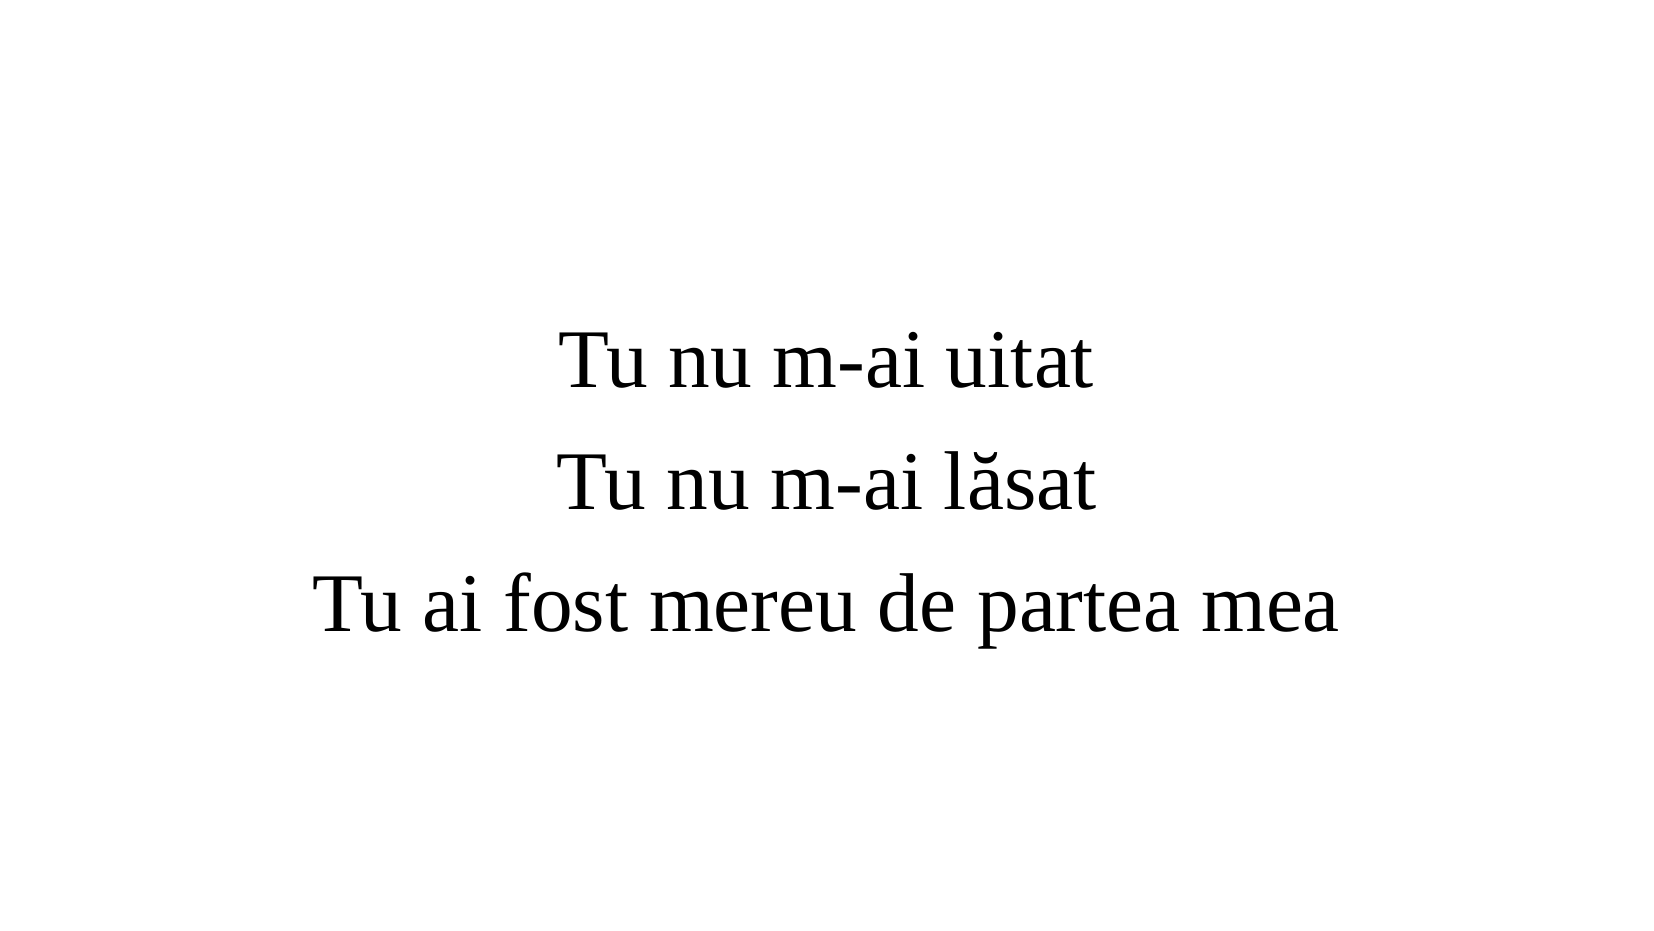

# Tu nu m-ai uitat
Tu nu m-ai lăsat
Tu ai fost mereu de partea mea